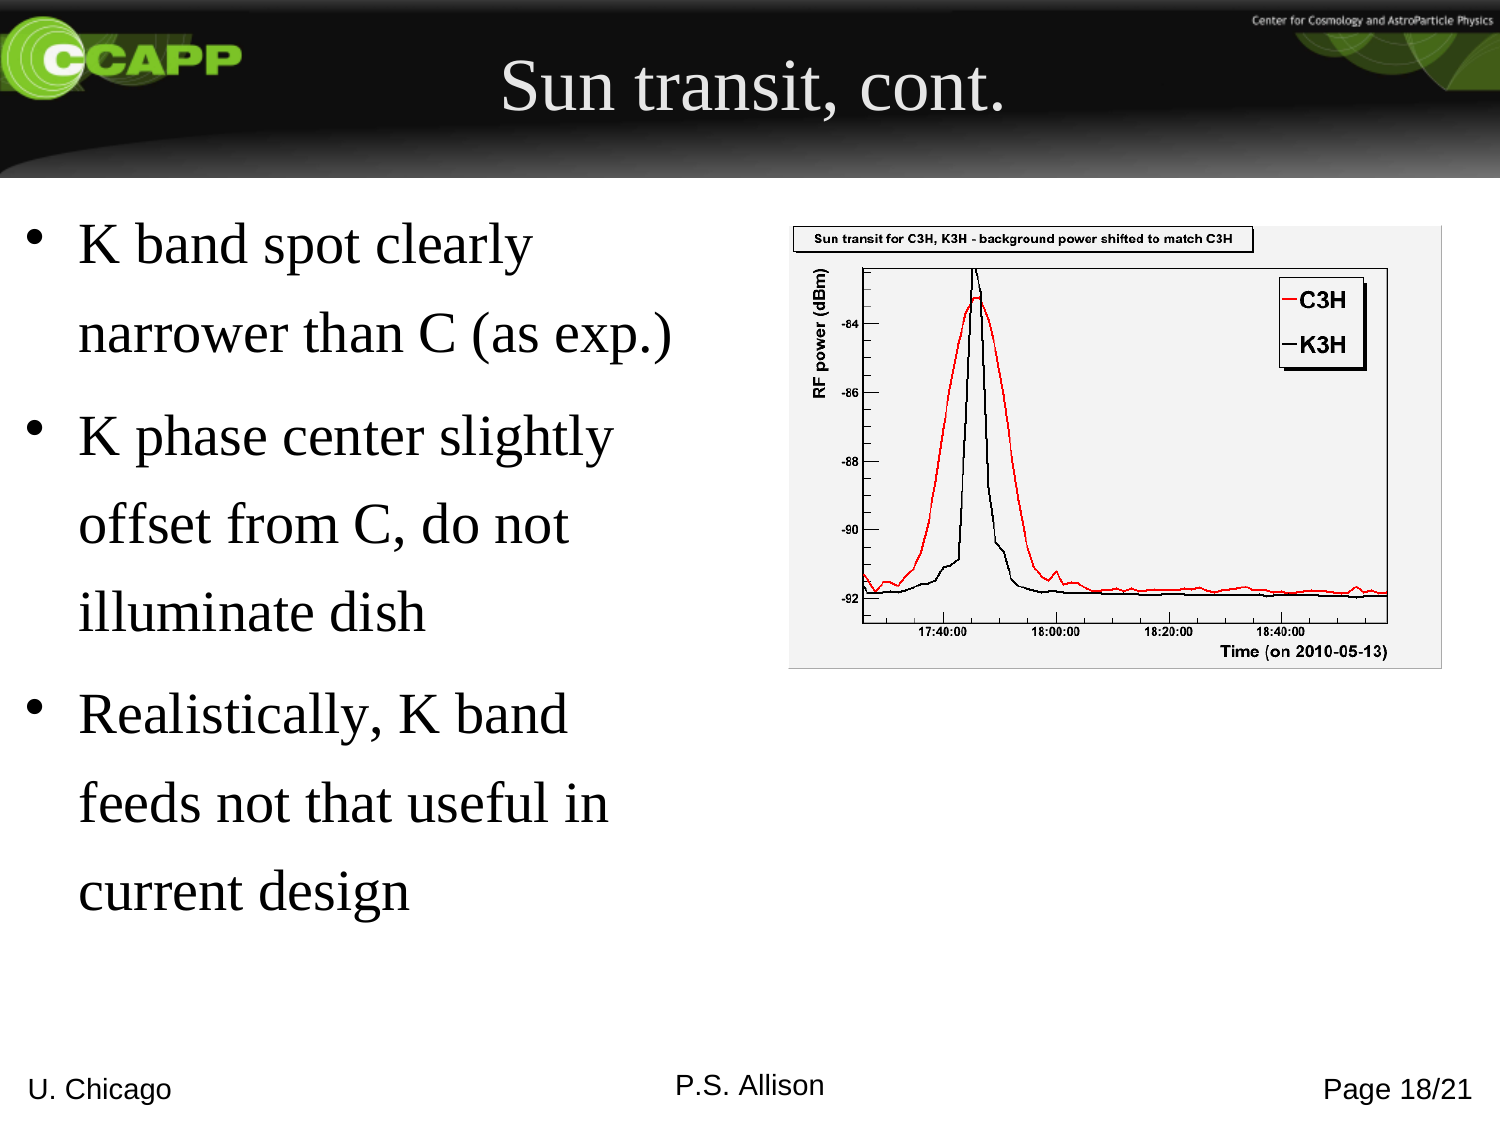

# Sun transit, cont.
K band spot clearly narrower than C (as exp.)
K phase center slightly offset from C, do not illuminate dish
Realistically, K band feeds not that useful in current design